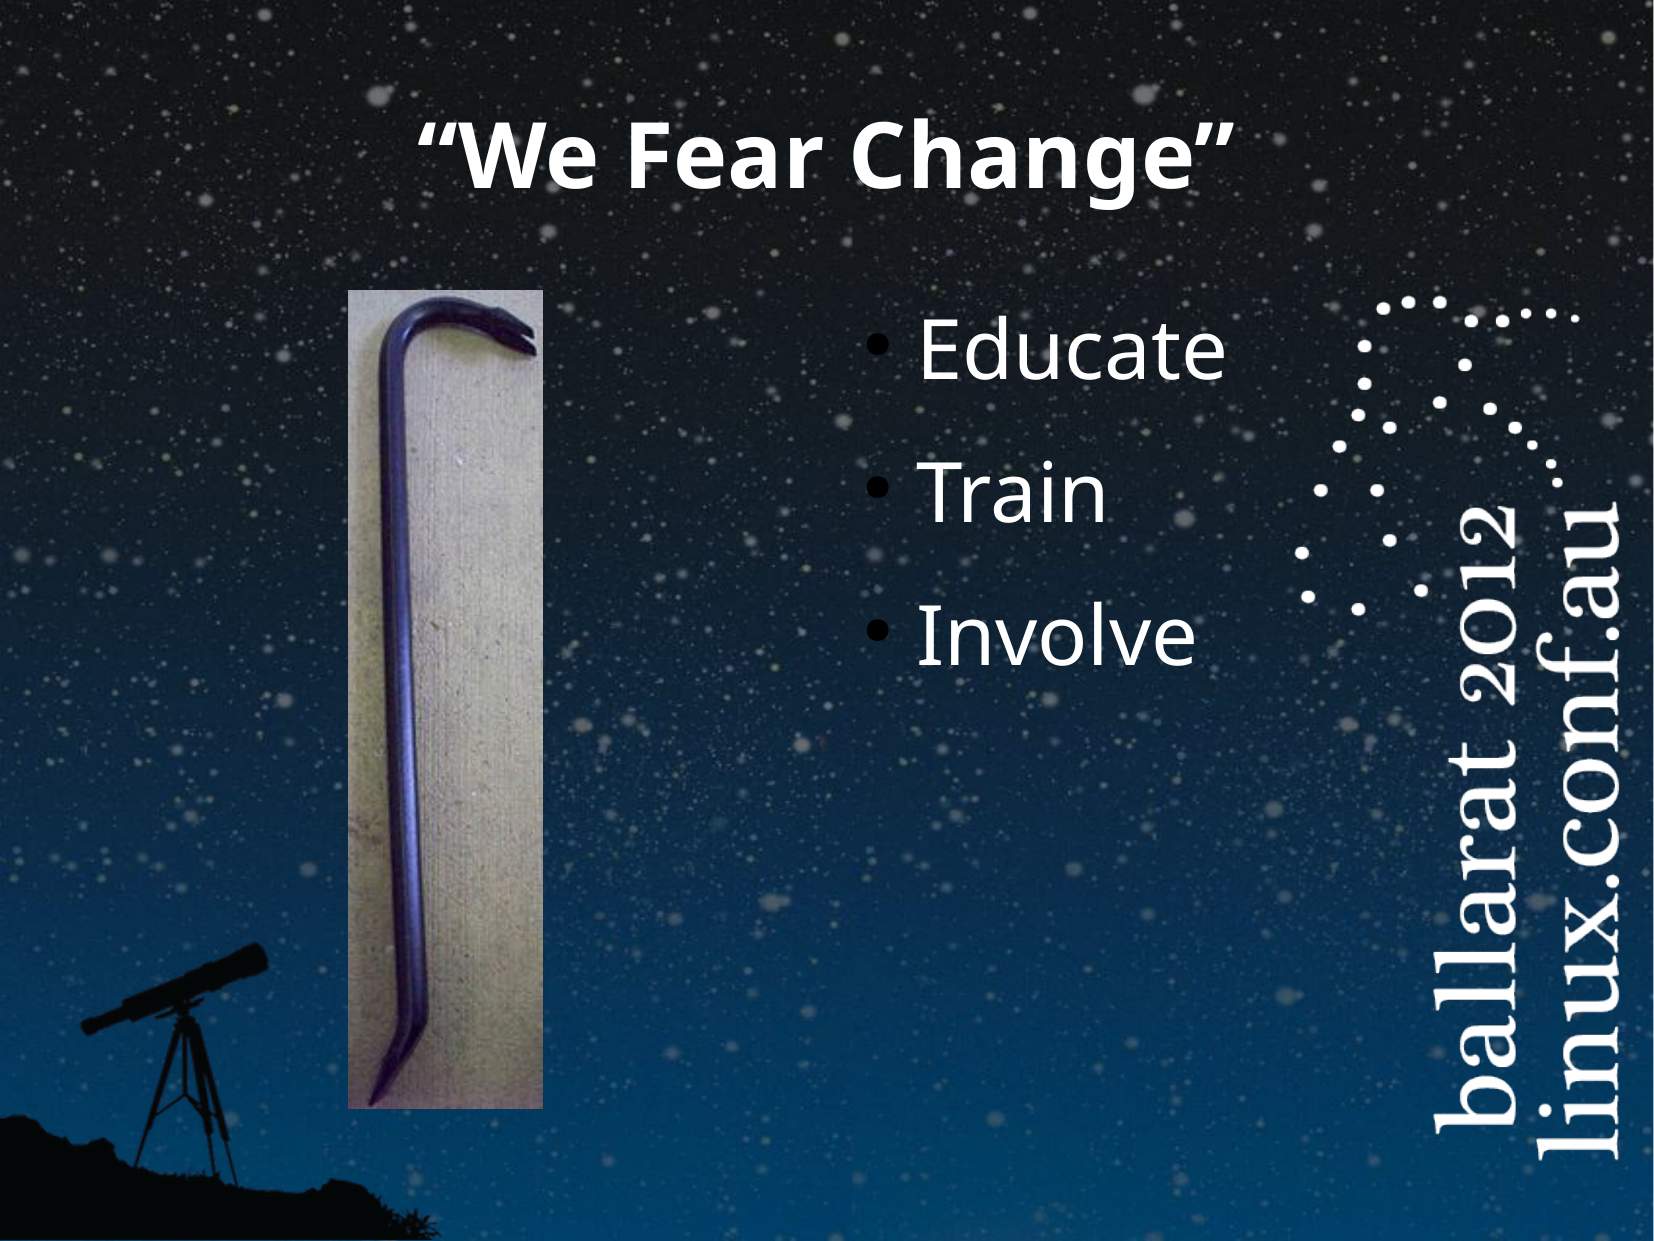

# “We Fear Change”
Educate
Train
Involve